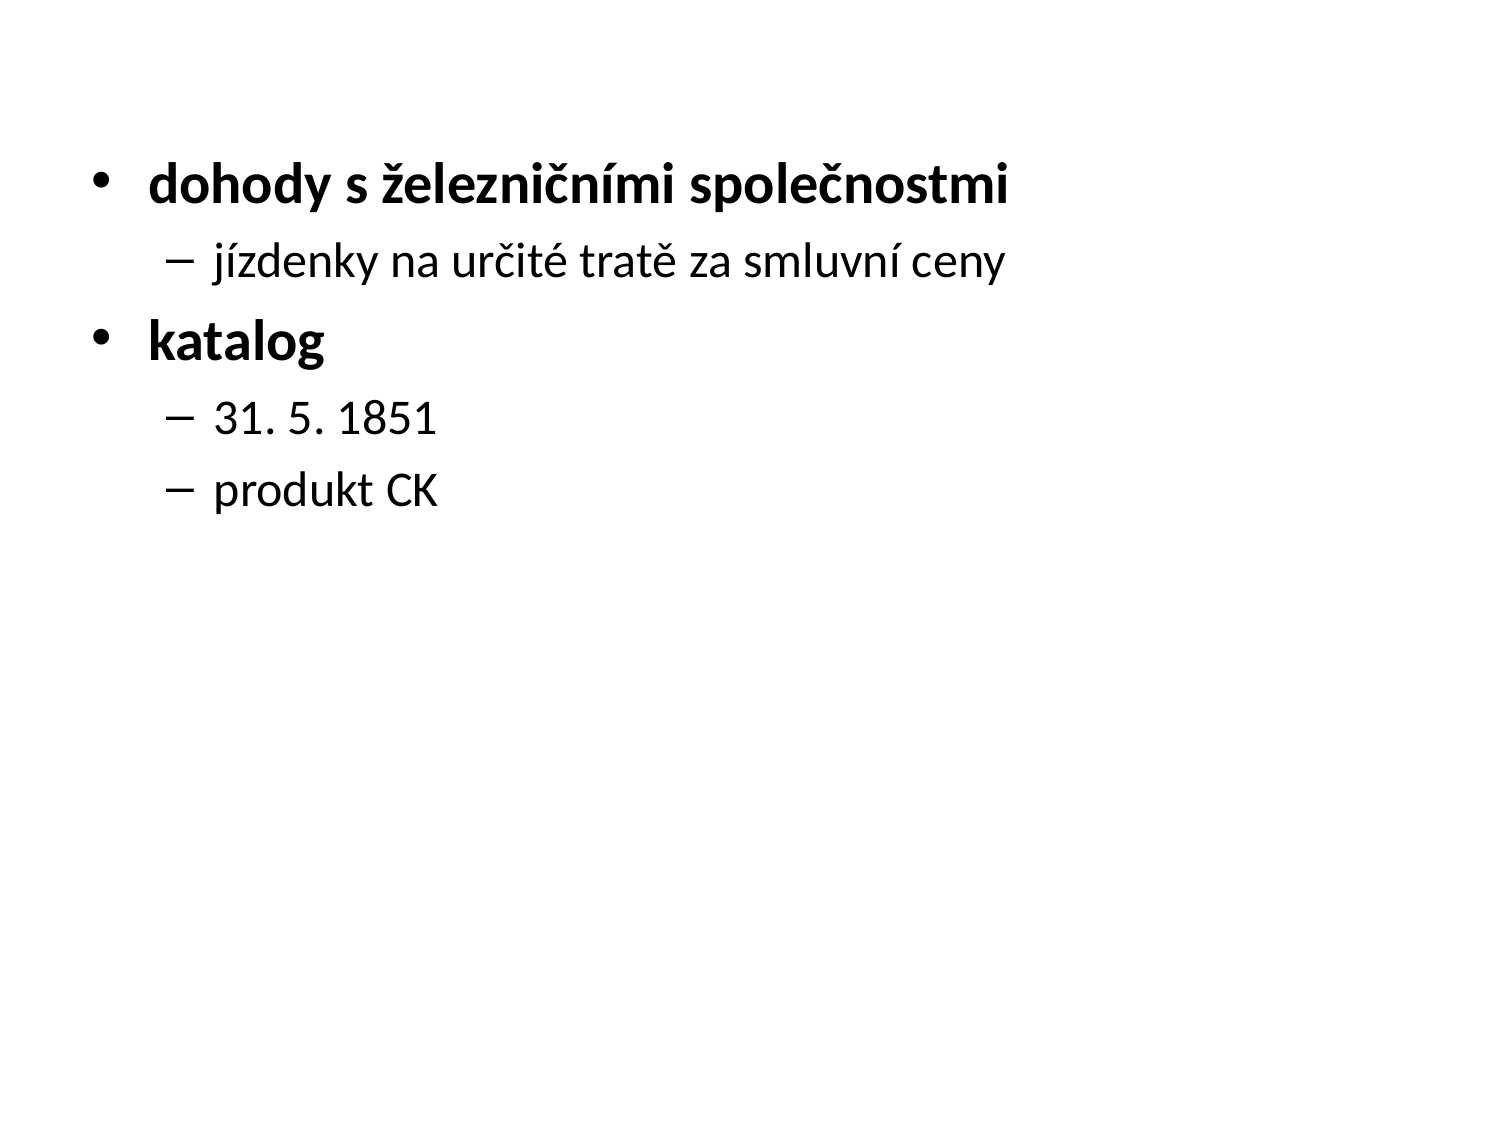

# dohody s železničními společnostmi
jízdenky na určité tratě za smluvní ceny
katalog
31. 5. 1851
produkt CK